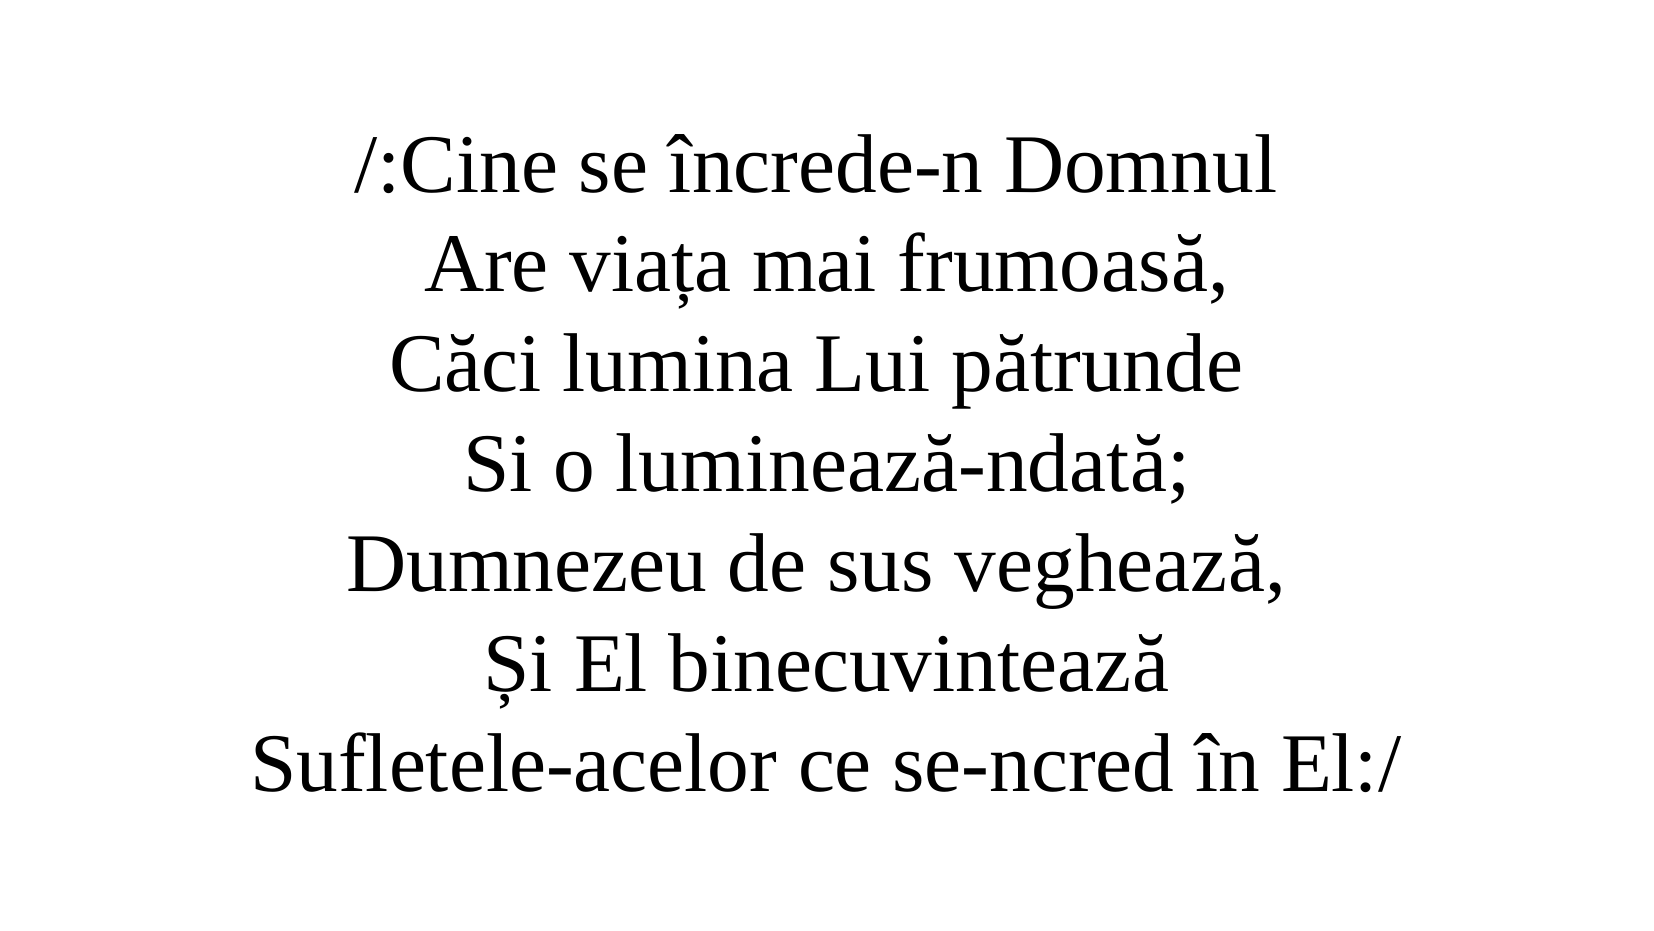

# /:Cine se încrede-n Domnul  Are viața mai frumoasă, Căci lumina Lui pătrunde  Si o luminează-ndată; Dumnezeu de sus veghează,  Și El binecuvintează Sufletele-acelor ce se-ncred în El:/